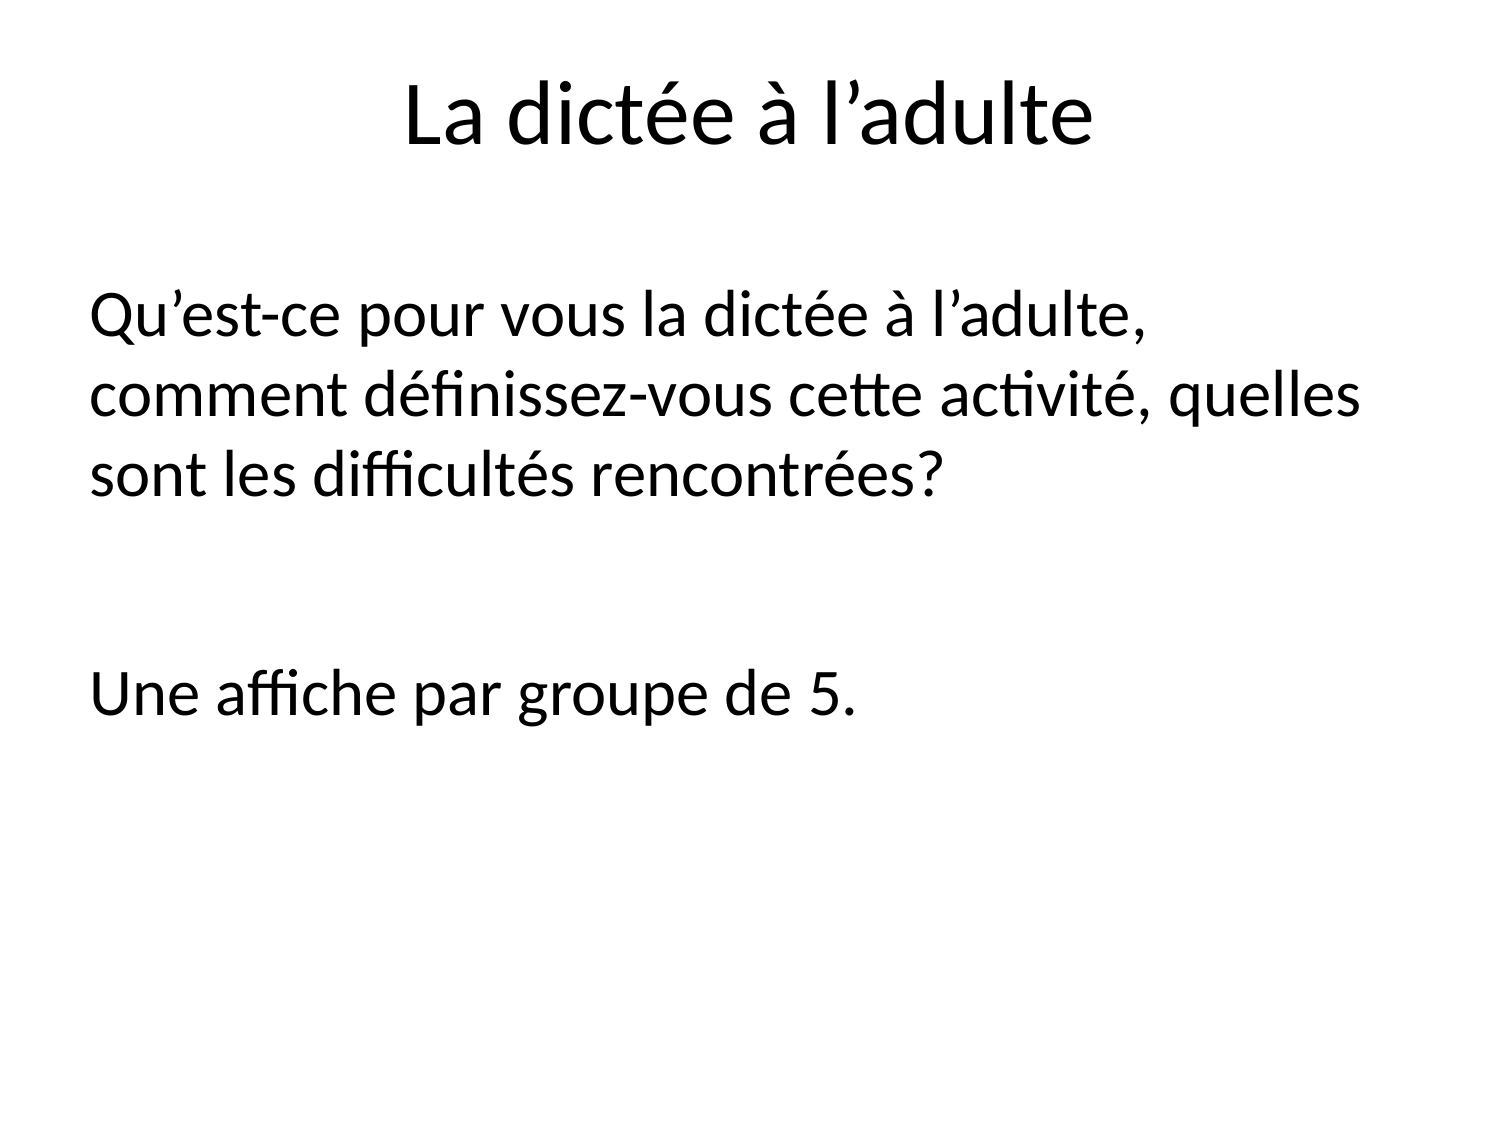

# La dictée à l’adulte
Qu’est-ce pour vous la dictée à l’adulte, comment définissez-vous cette activité, quelles sont les difficultés rencontrées?
Une affiche par groupe de 5.